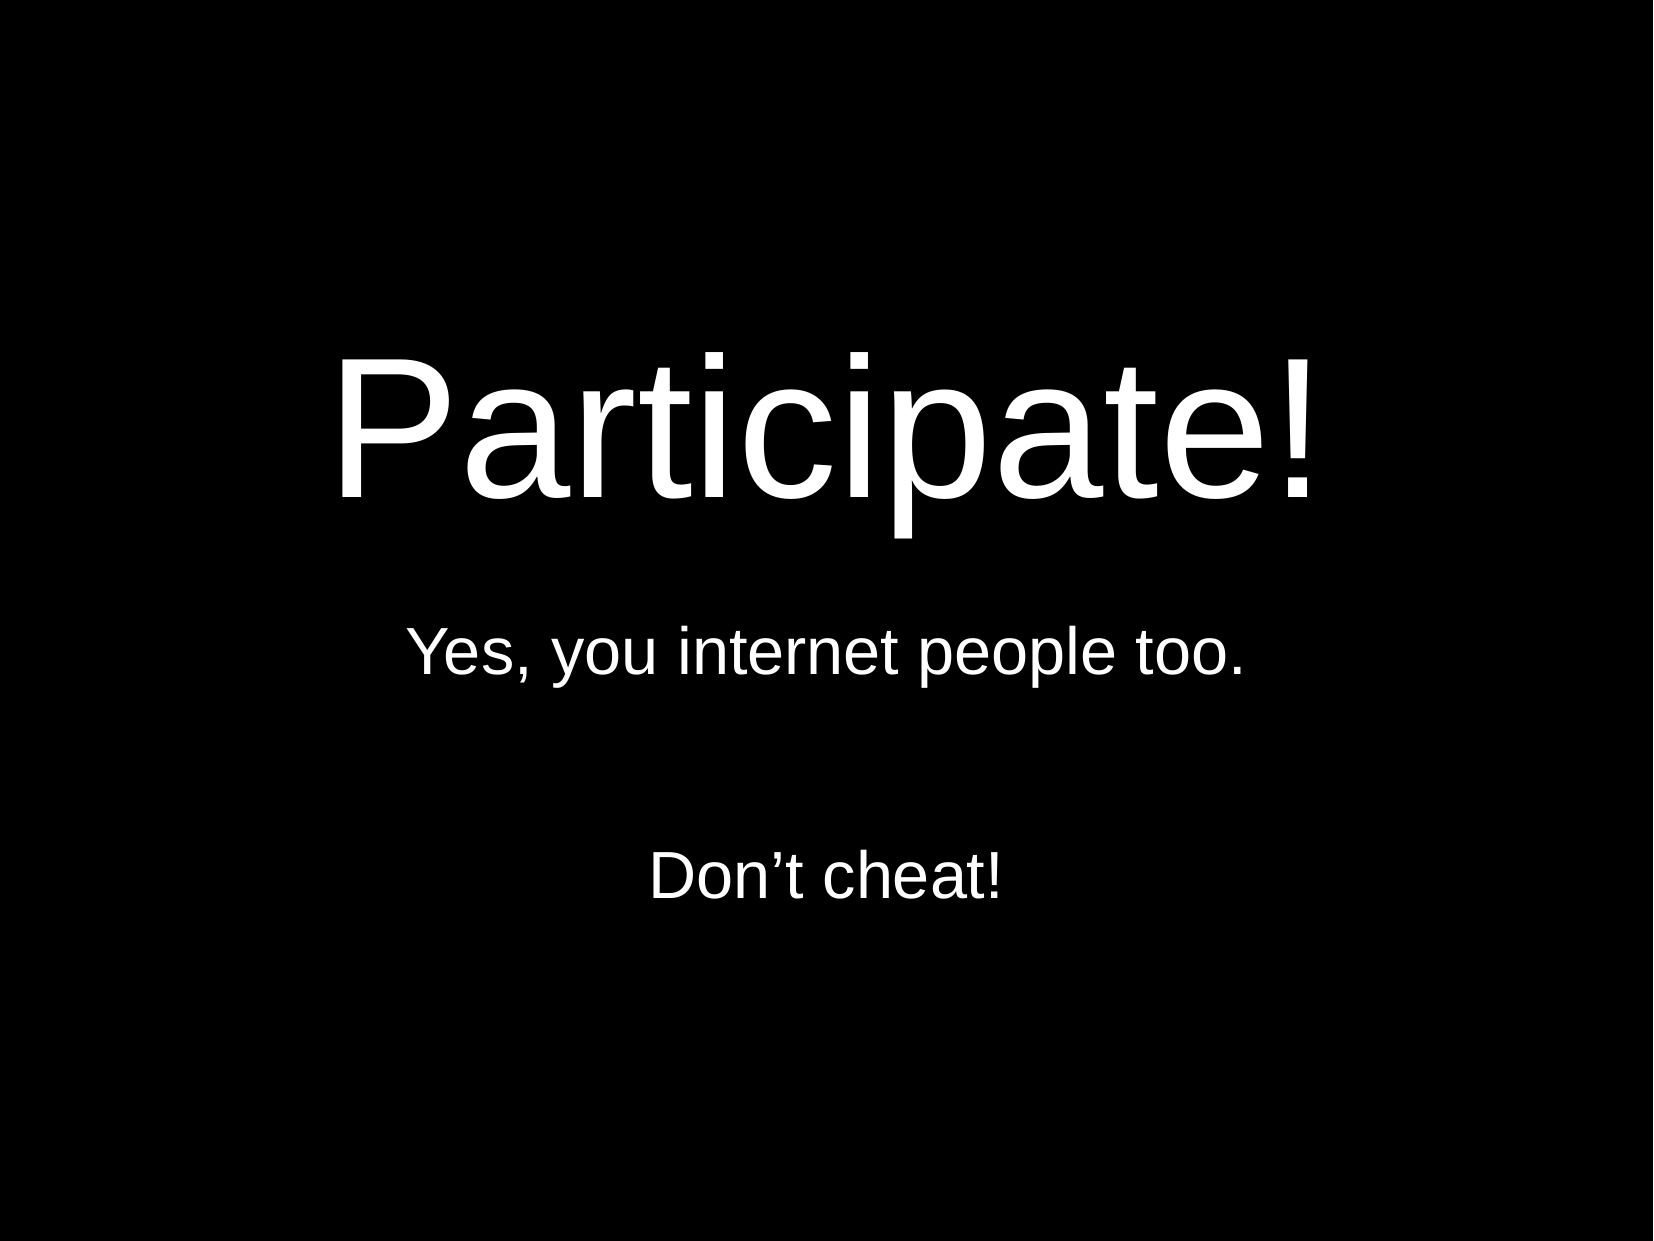

# Participate!
Yes, you internet people too.
Don’t cheat!